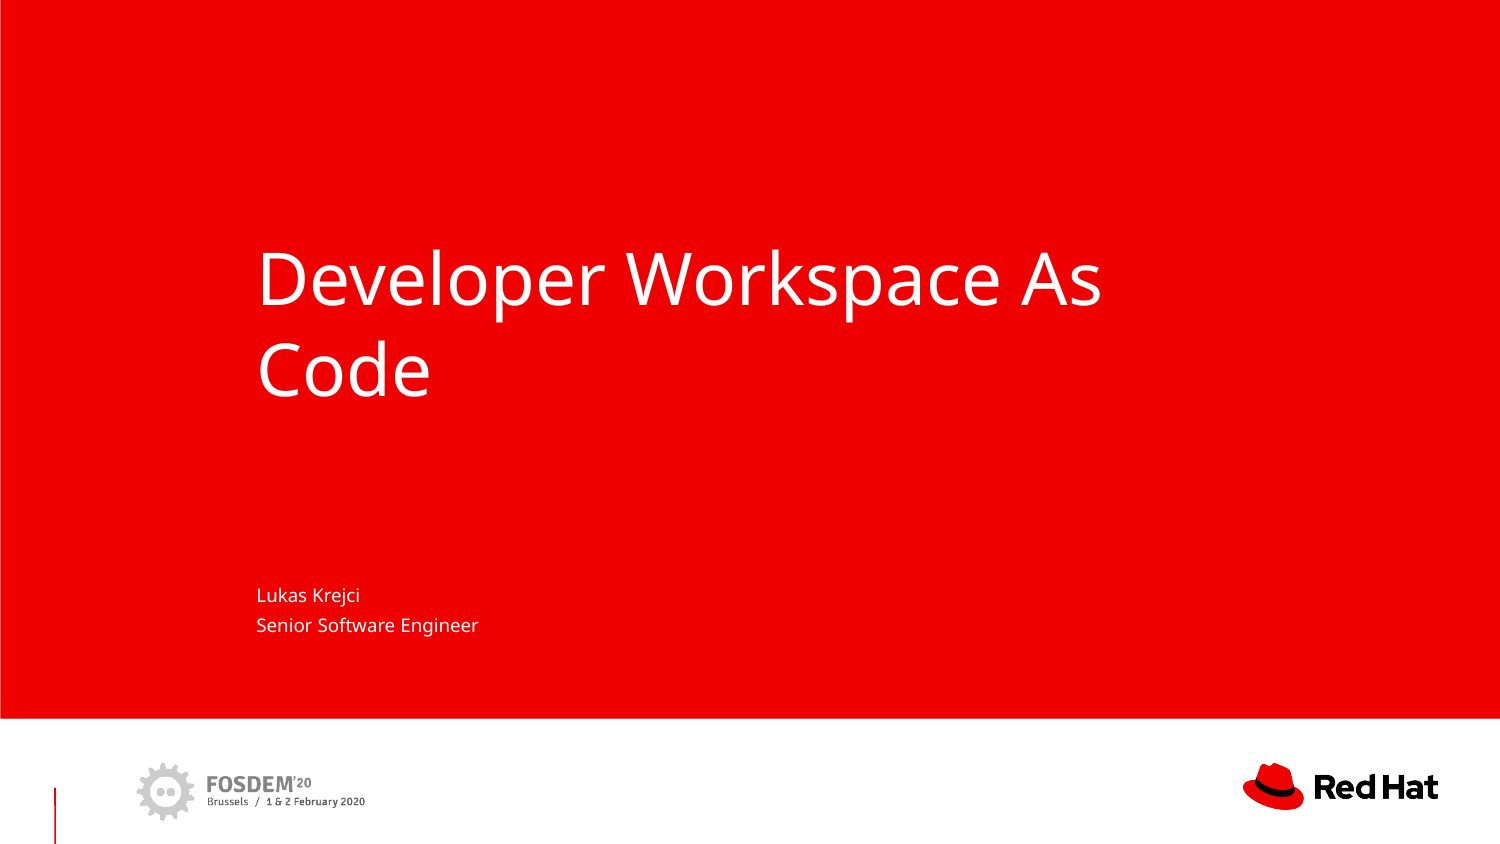

Developer Workspace As Code
#
Lukas Krejci
Senior Software Engineer